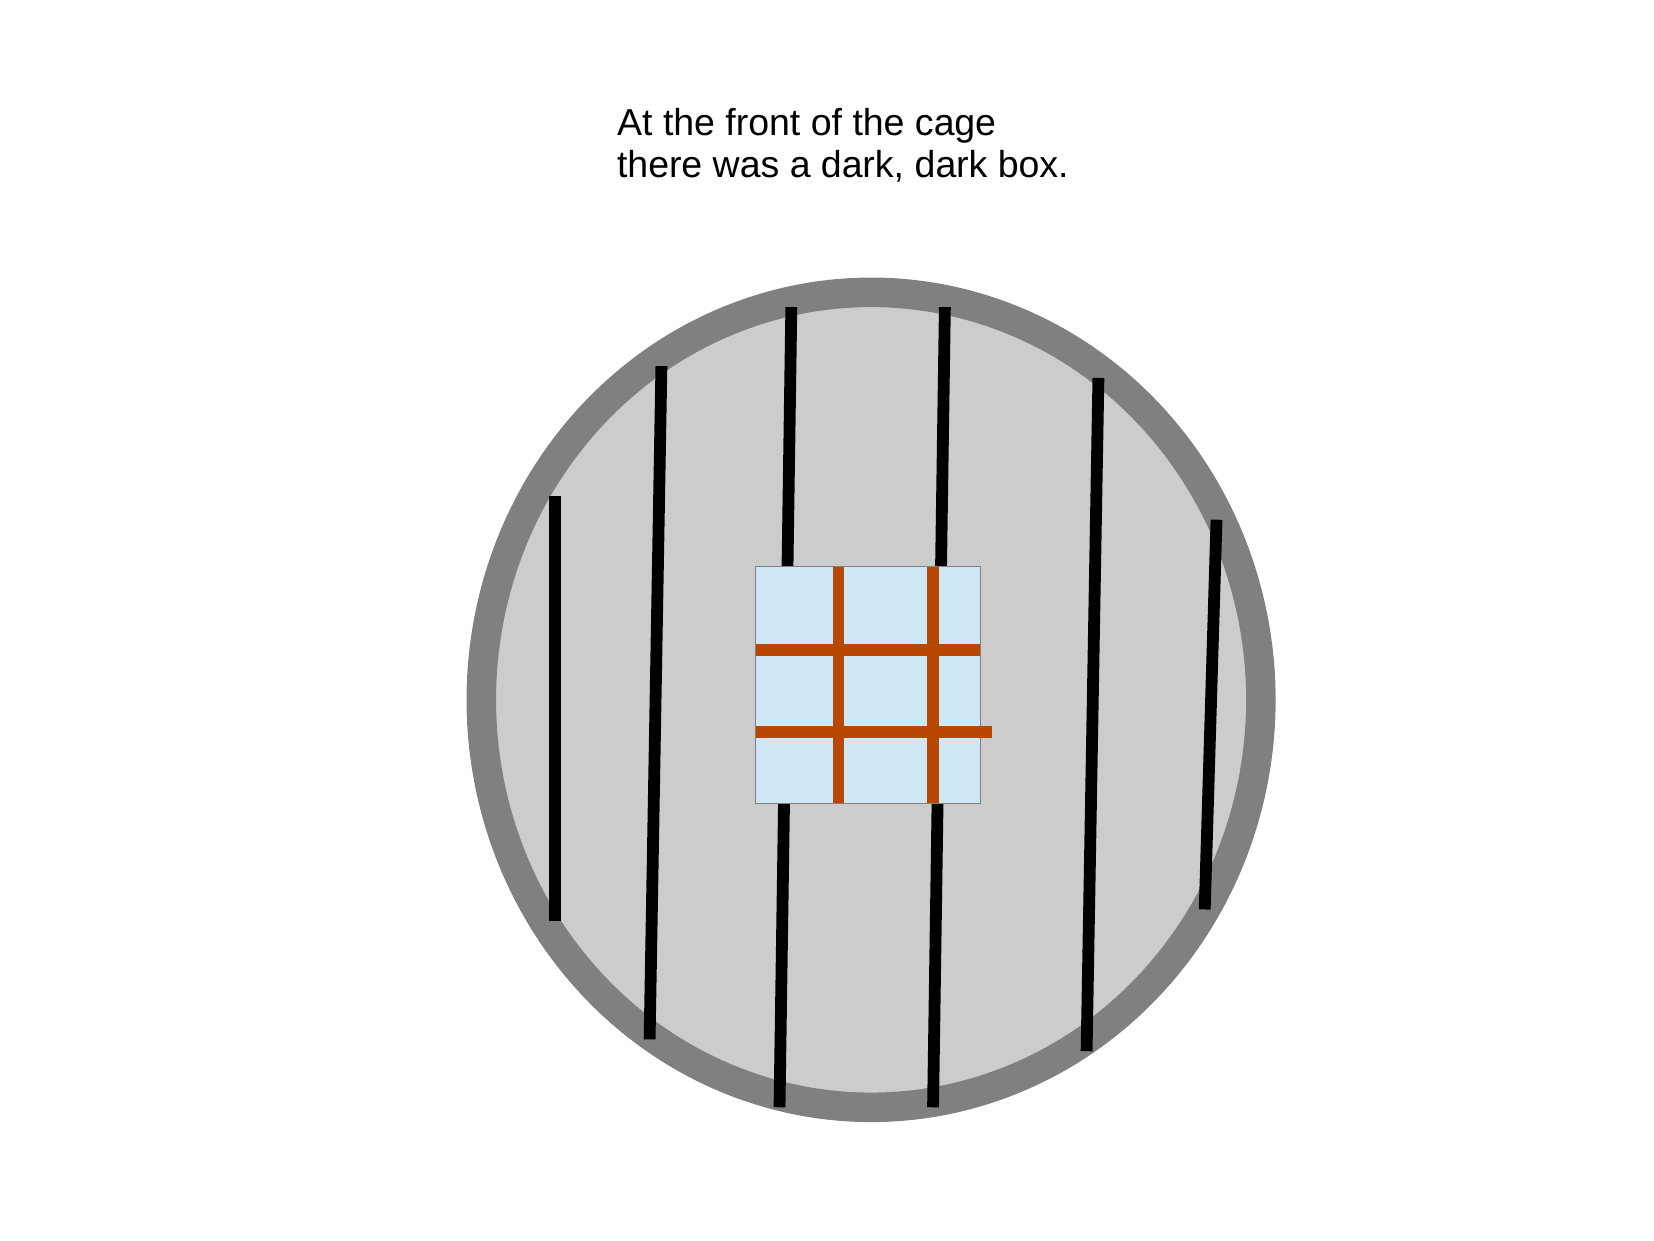

At the front of the cage there was a dark, dark box.